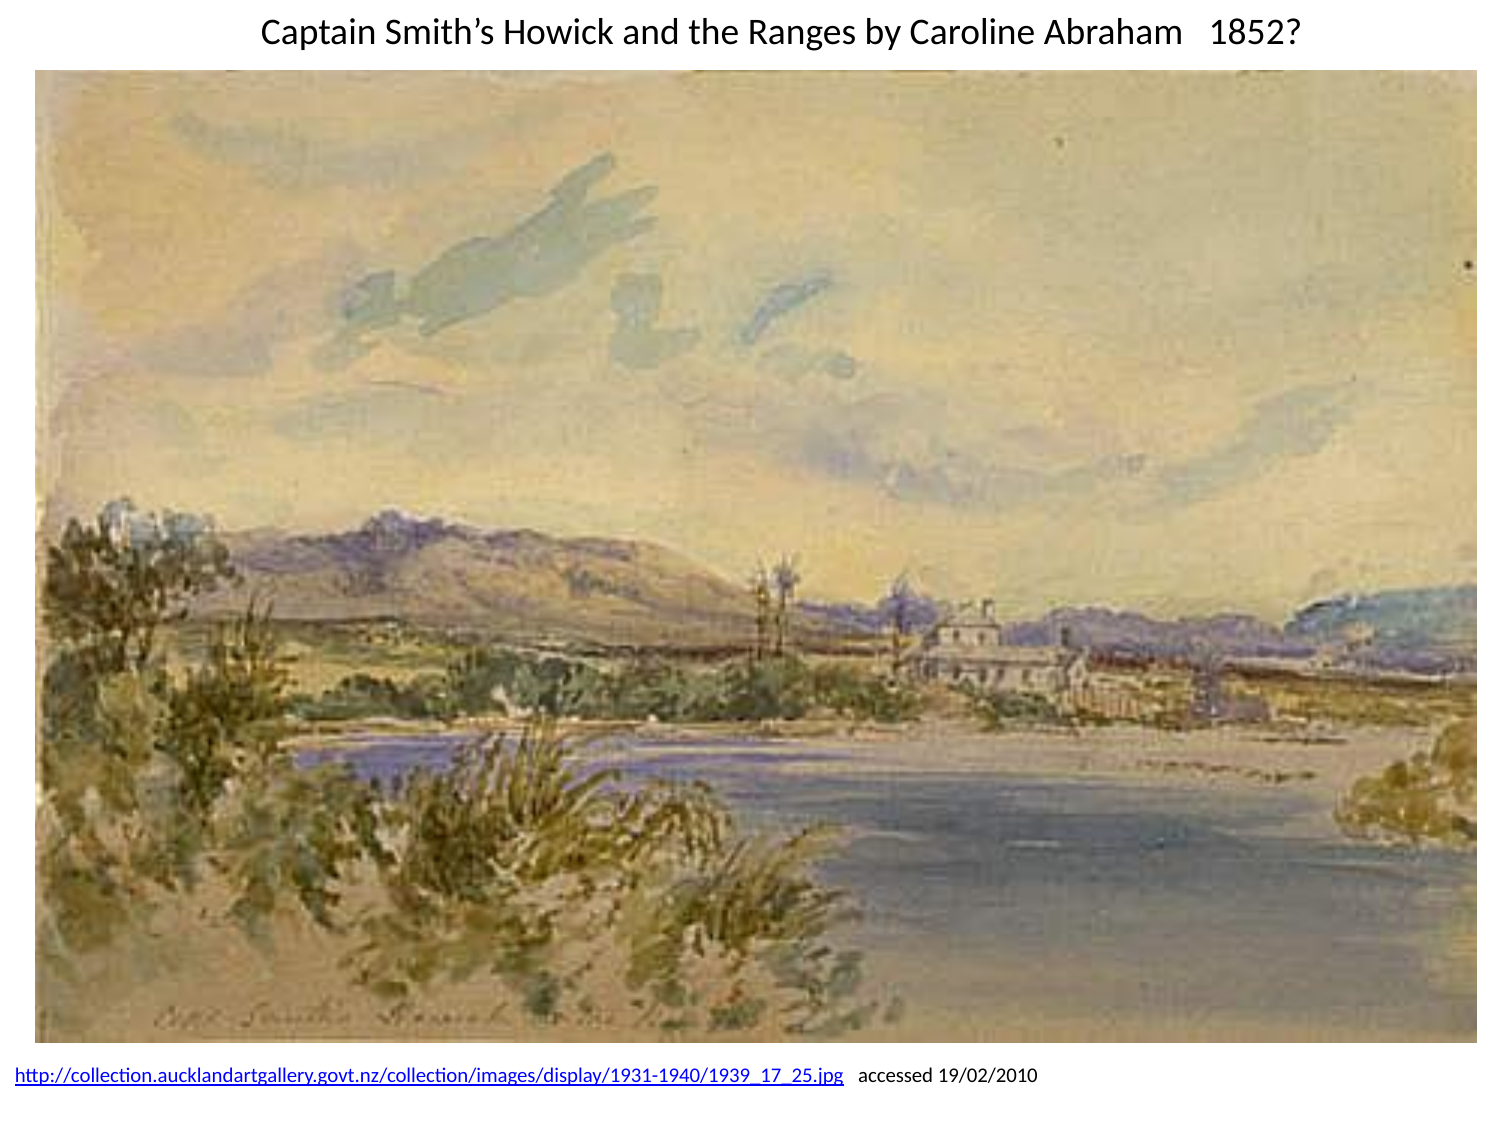

Captain Smith’s Howick and the Ranges by Caroline Abraham 1852?
http://collection.aucklandartgallery.govt.nz/collection/images/display/1931-1940/1939_17_25.jpg accessed 19/02/2010